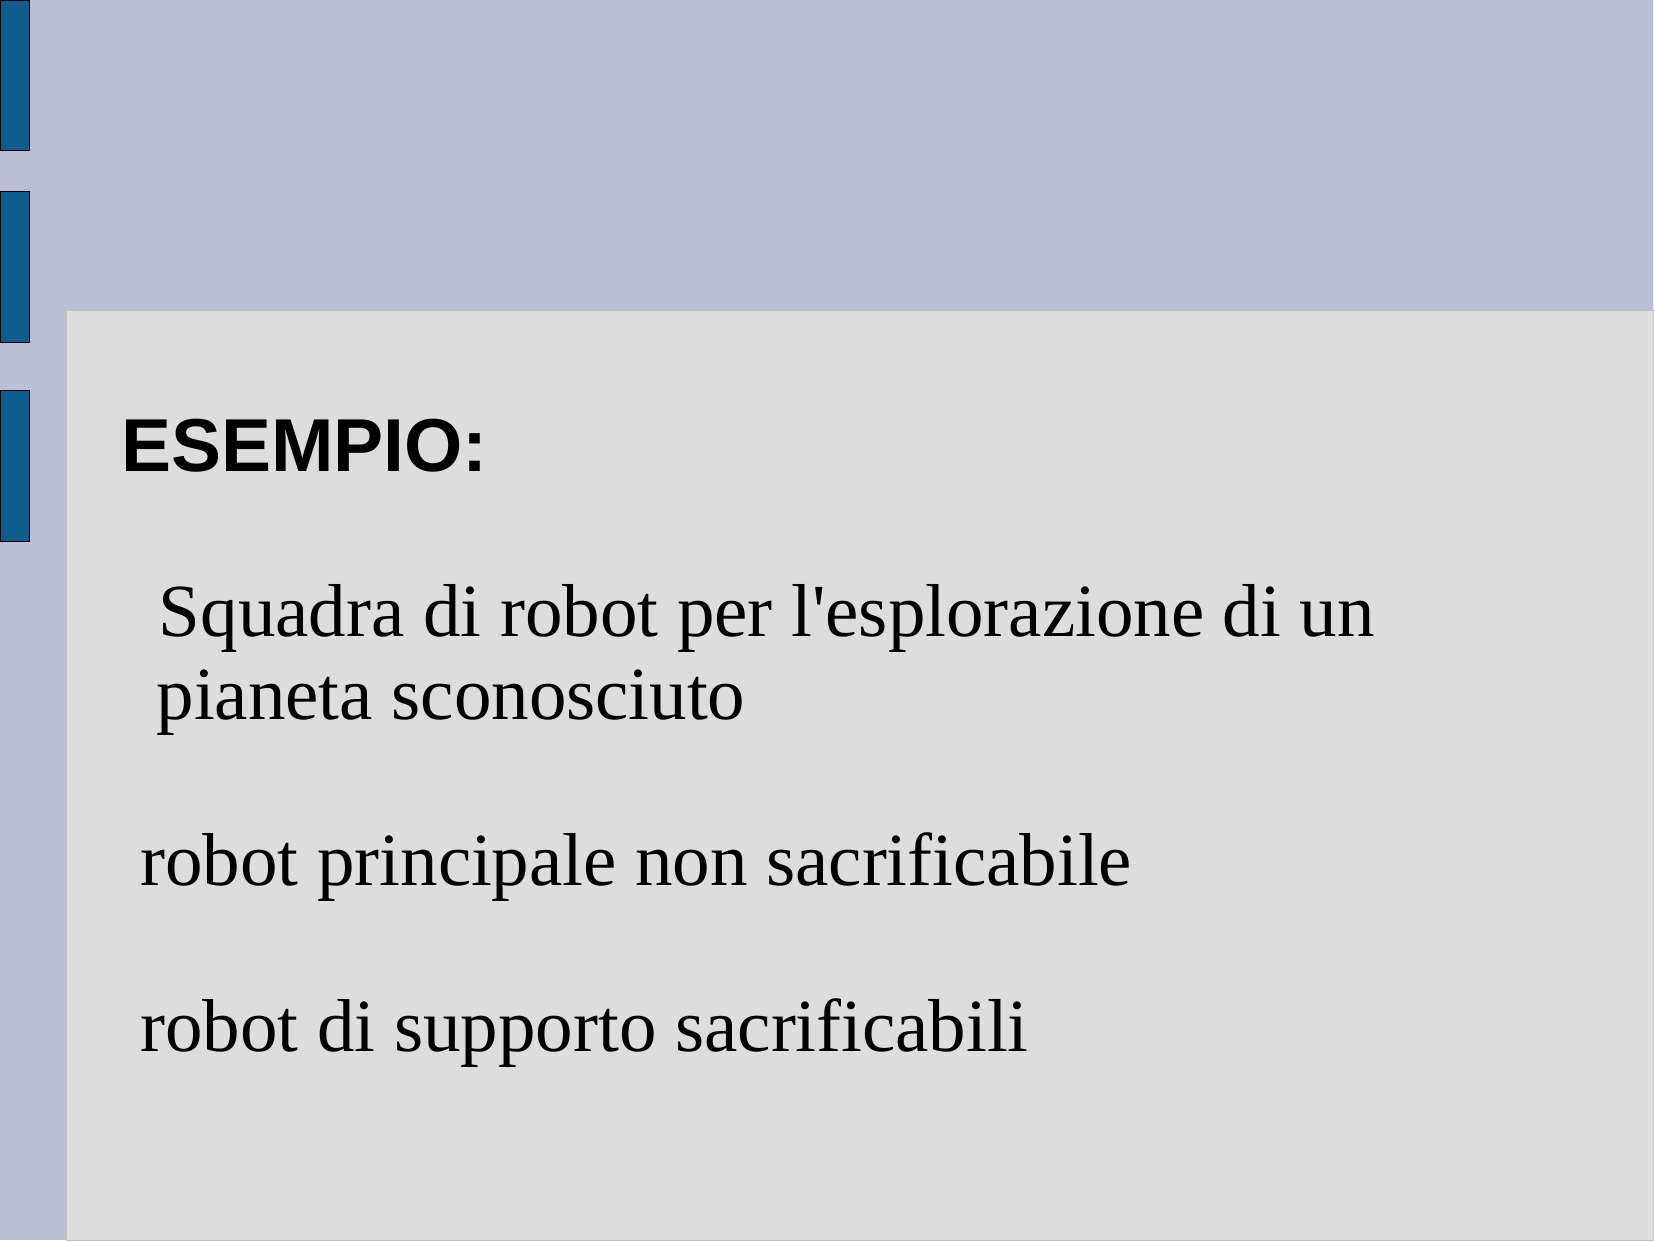

#
ESEMPIO:
 Squadra di robot per l'esplorazione di un pianeta sconosciuto
 robot principale non sacrificabile
 robot di supporto sacrificabili